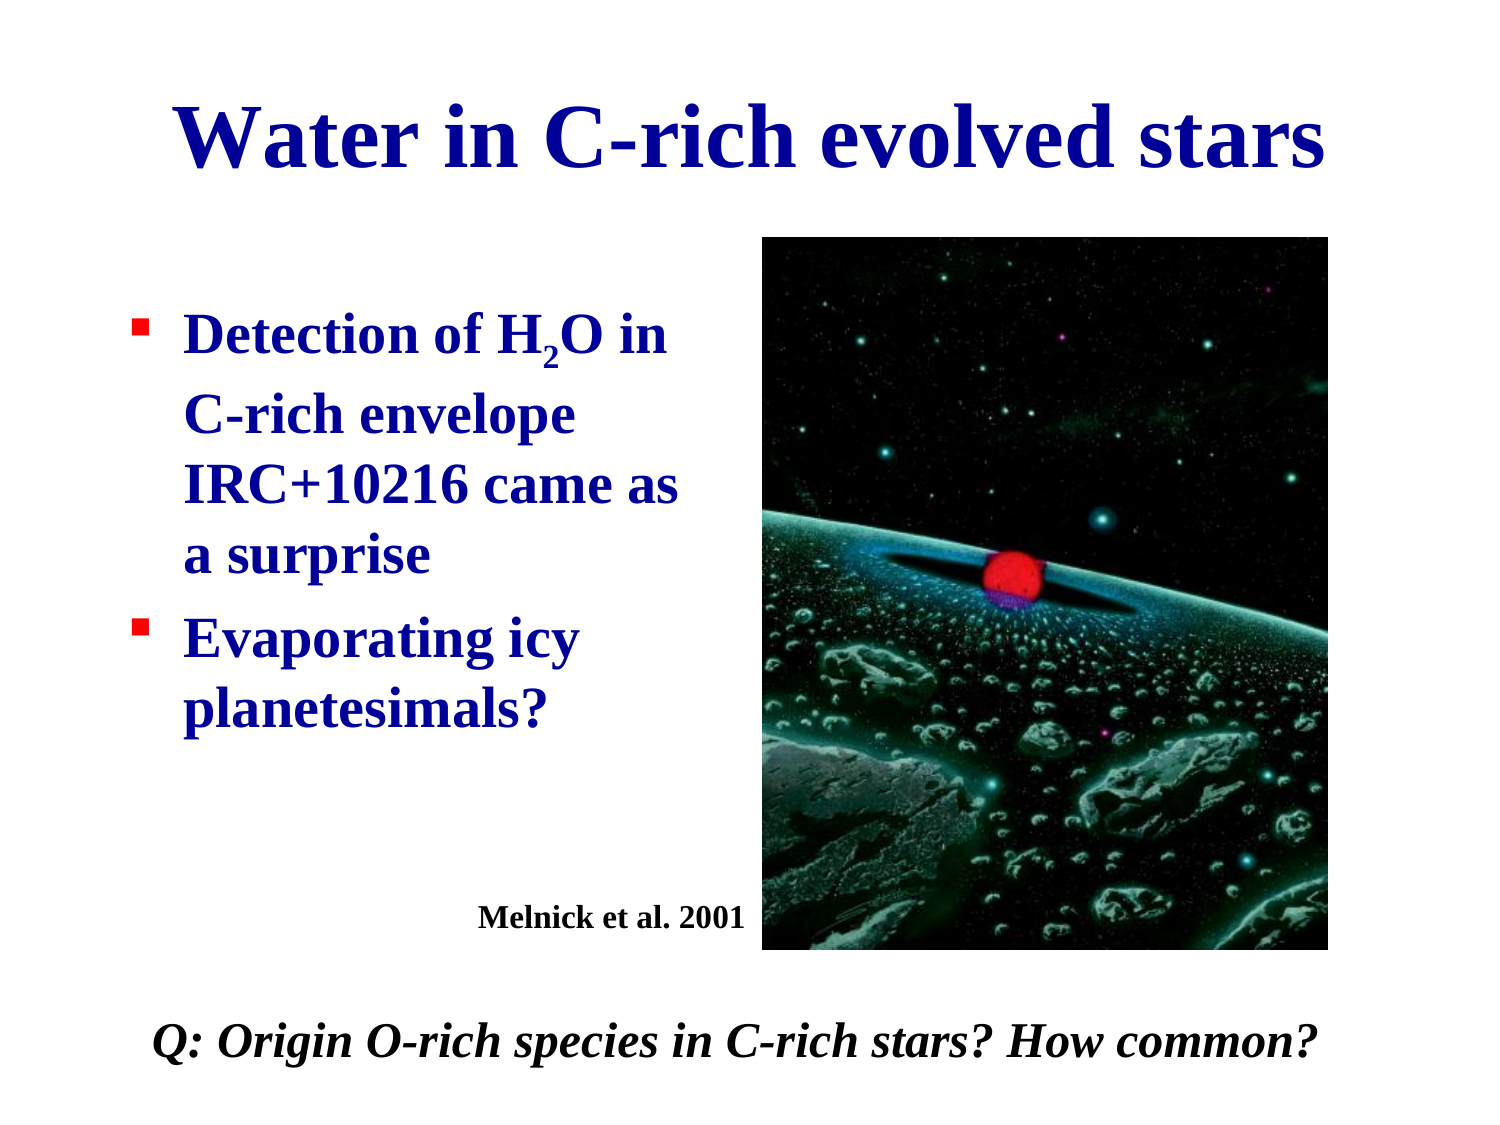

# Water in C-rich evolved stars
Detection of H2O in C-rich envelope IRC+10216 came as a surprise
Evaporating icy planetesimals?
Melnick et al. 2001
Q: Origin O-rich species in C-rich stars? How common?